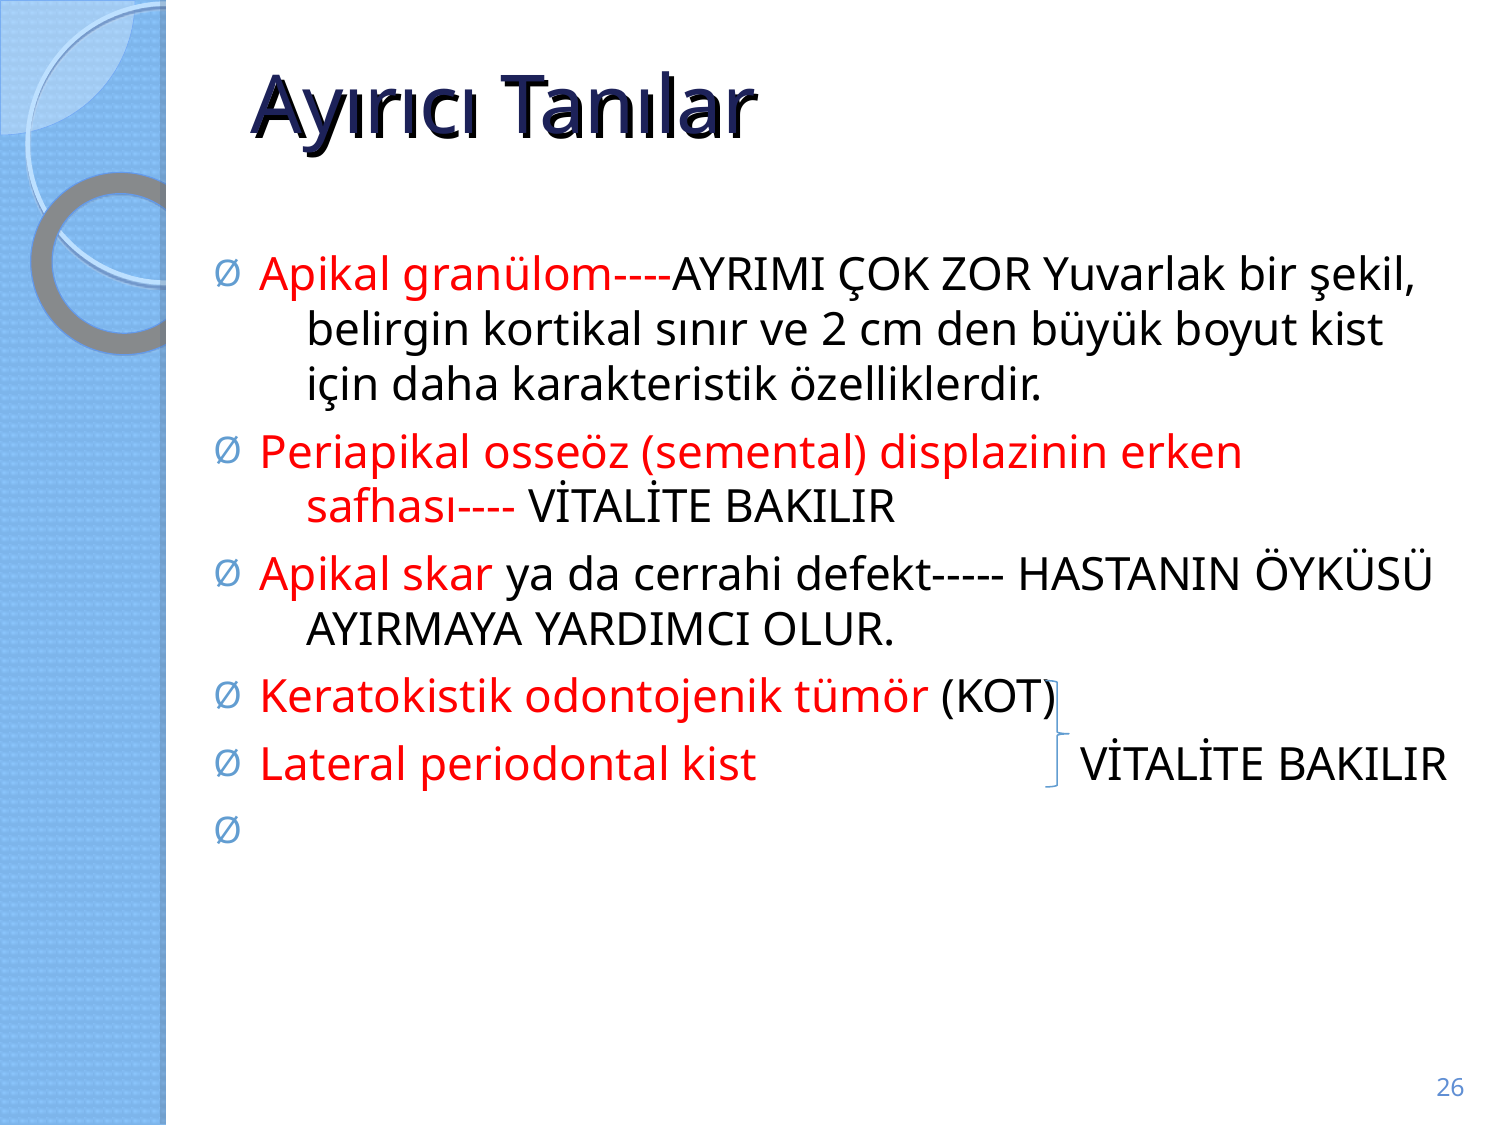

# Ayırıcı Tanılar
Apikal granülom----AYRIMI ÇOK ZOR Yuvarlak bir şekil, belirgin kortikal sınır ve 2 cm den büyük boyut kist için daha karakteristik özelliklerdir.
Periapikal osseöz (semental) displazinin erken safhası---- VİTALİTE BAKILIR
Apikal skar ya da cerrahi defekt----- HASTANIN ÖYKÜSÜ AYIRMAYA YARDIMCI OLUR.
Keratokistik odontojenik tümör (KOT)
Lateral periodontal kist VİTALİTE BAKILIR
26